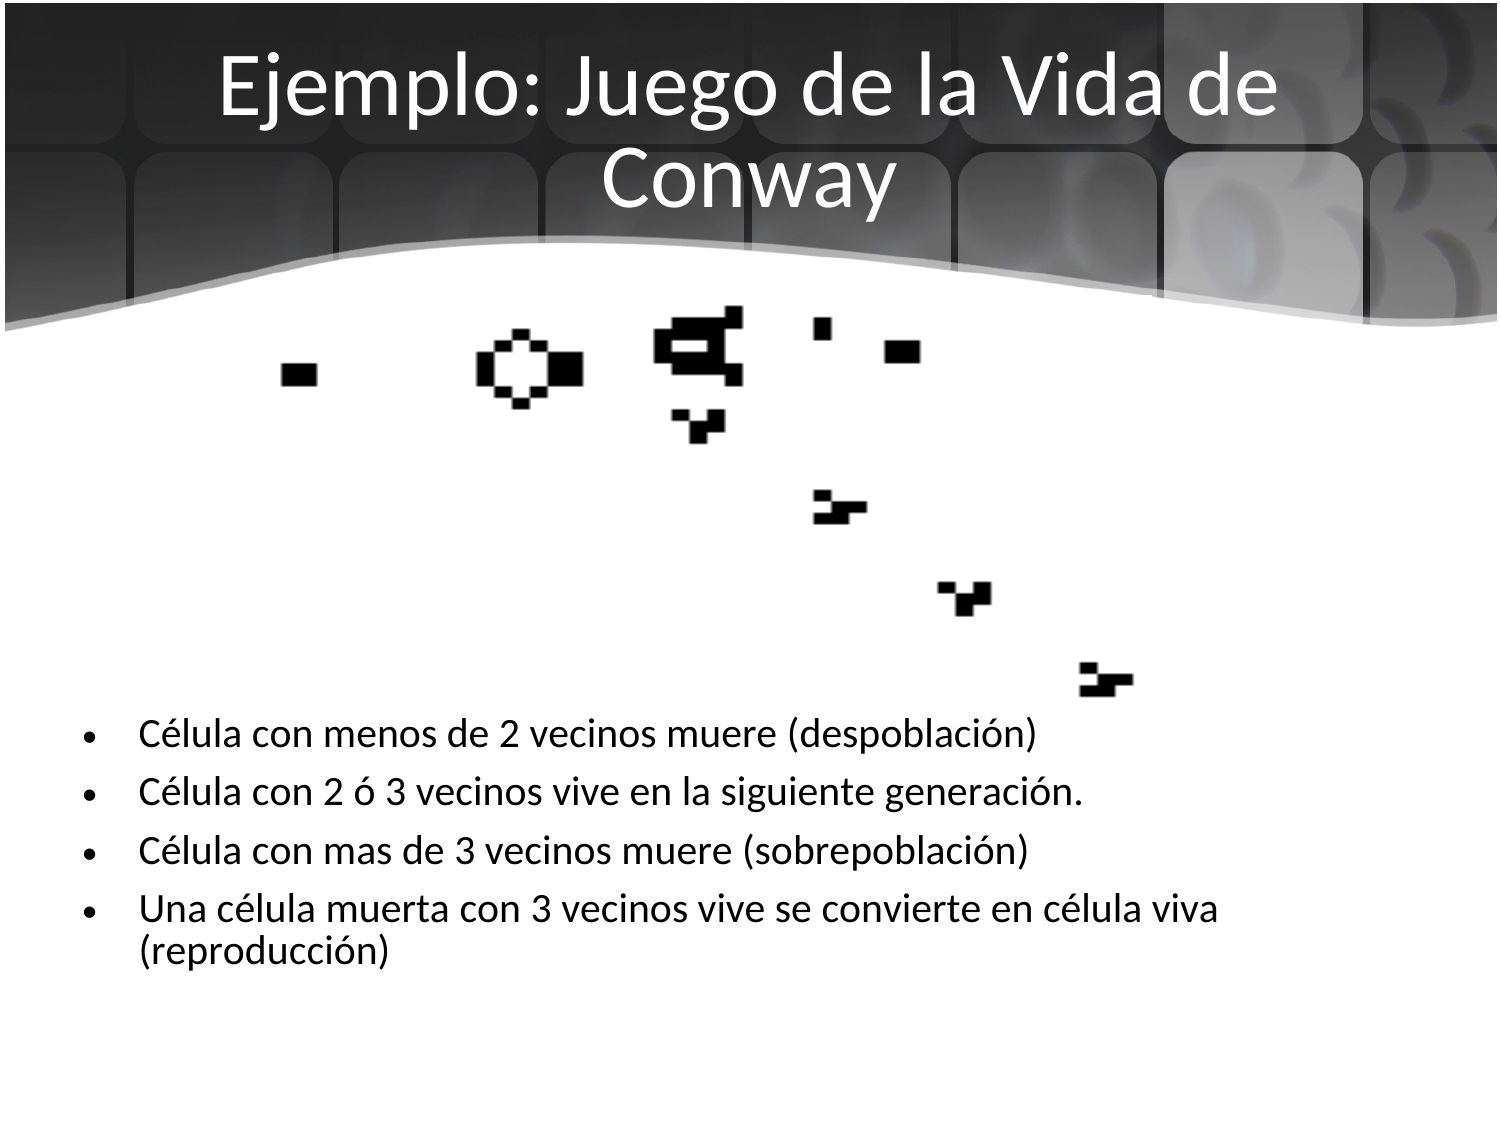

# Ejemplo: Juego de la Vida de Conway
Célula con menos de 2 vecinos muere (despoblación)
Célula con 2 ó 3 vecinos vive en la siguiente generación.
Célula con mas de 3 vecinos muere (sobrepoblación)
Una célula muerta con 3 vecinos vive se convierte en célula viva (reproducción)